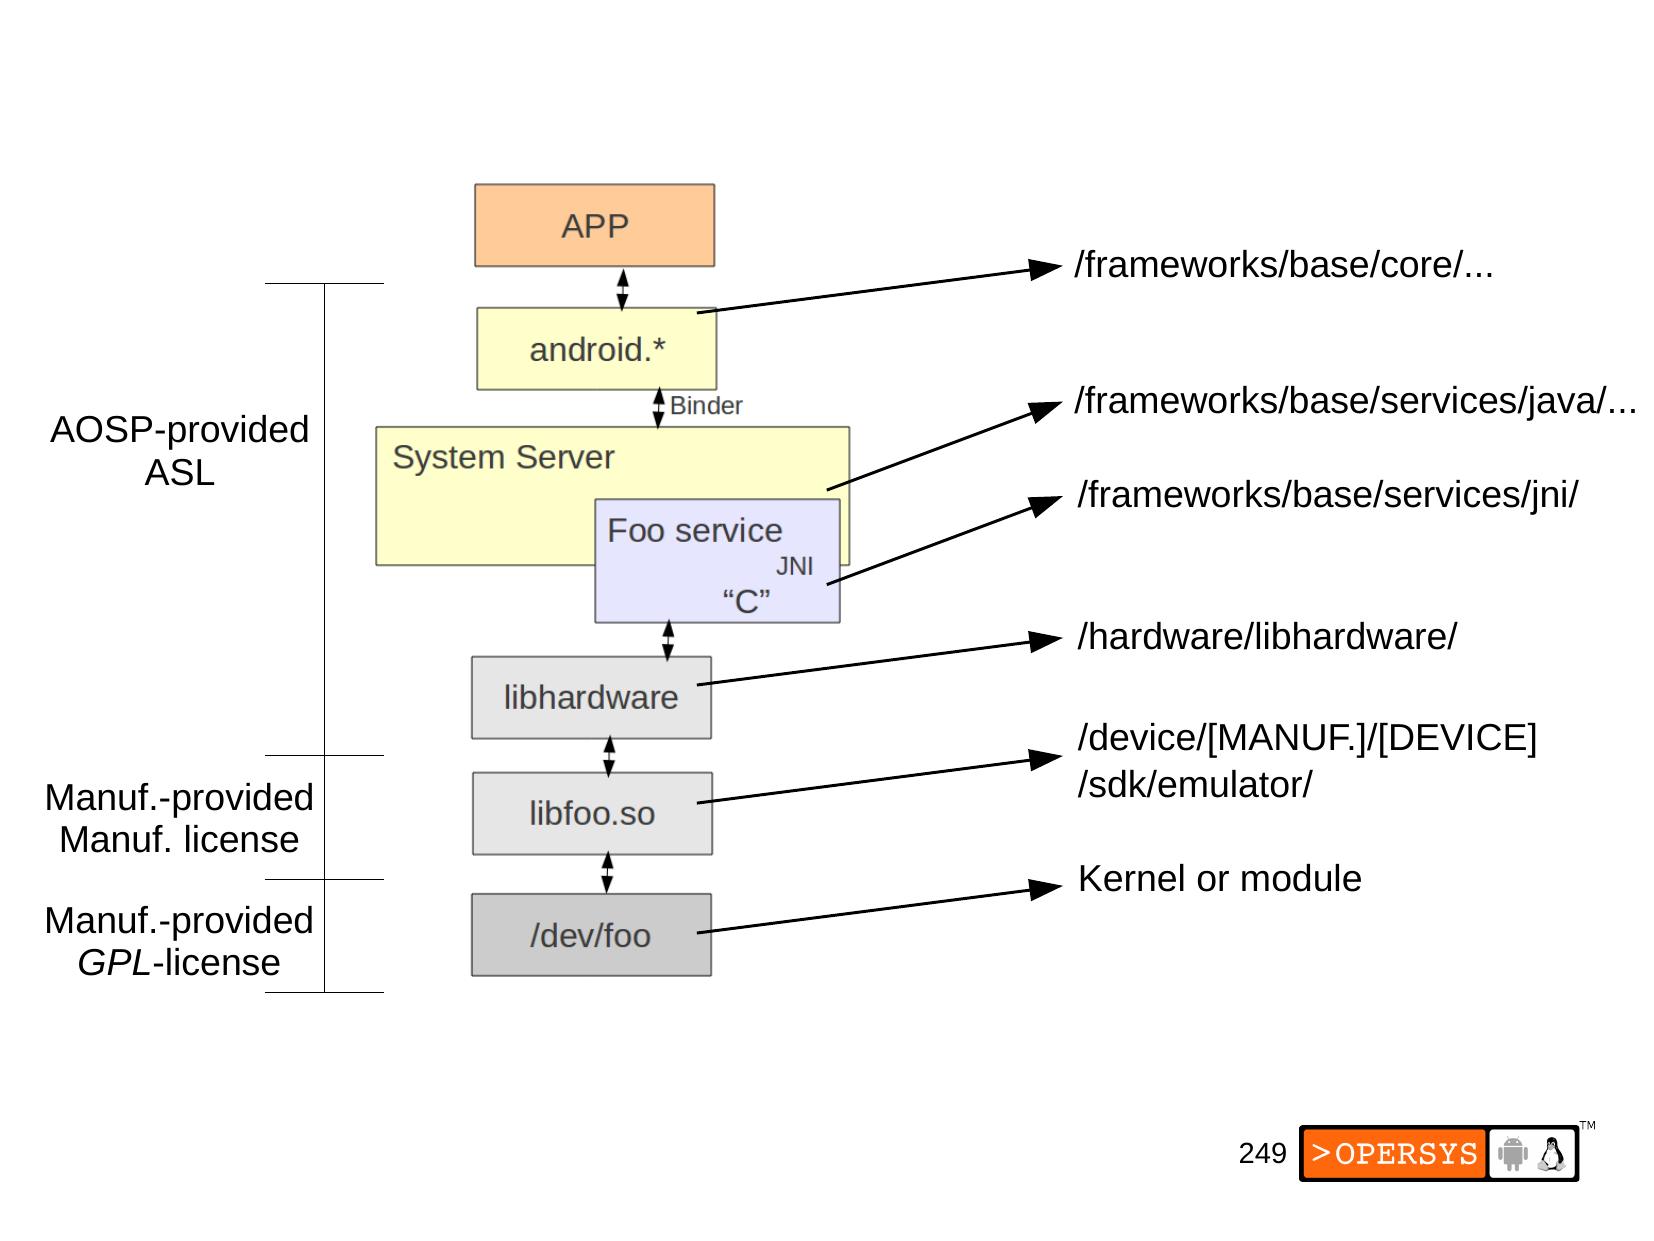

/frameworks/base/core/...
/frameworks/base/services/java/...
AOSP-provided
ASL
/frameworks/base/services/jni/
/hardware/libhardware/
/device/[MANUF.]/[DEVICE]
/sdk/emulator/
Manuf.-provided
Manuf. license
Kernel or module
Manuf.-provided
GPL-license